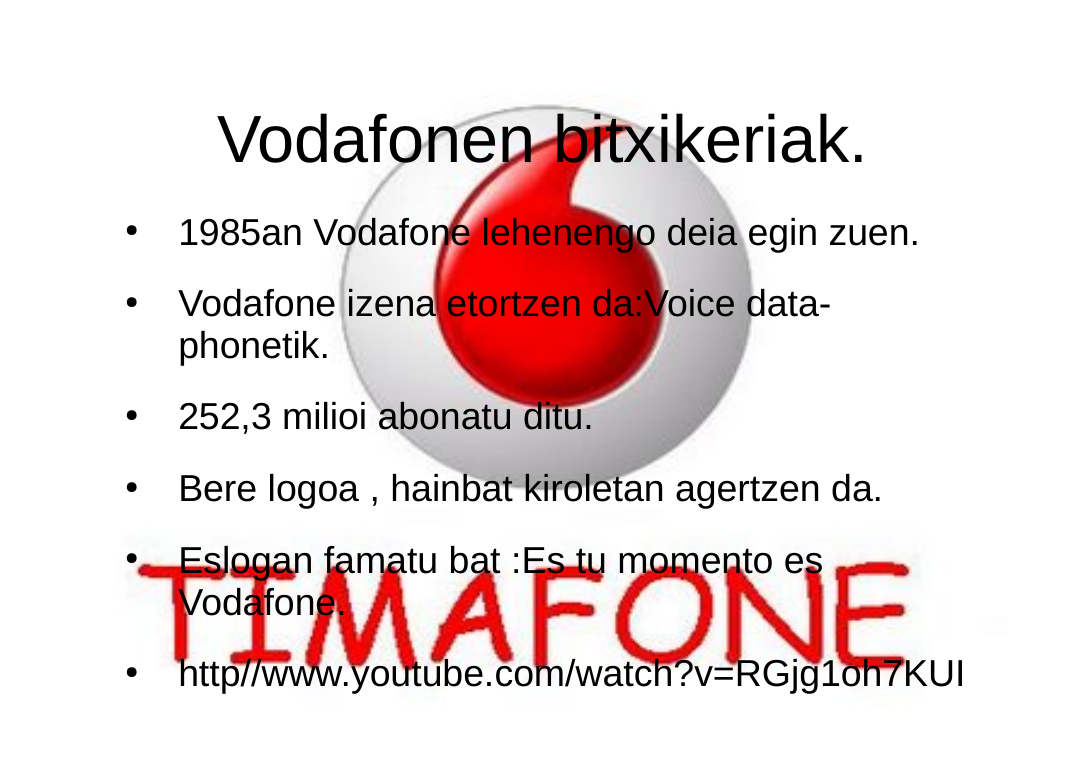

# Vodafonen bitxikeriak.
1985an Vodafone lehenengo deia egin zuen.
Vodafone izena etortzen da:Voice data-phonetik.
252,3 milioi abonatu ditu.
Bere logoa , hainbat kiroletan agertzen da.
Eslogan famatu bat :Es tu momento es Vodafone.
http//www.youtube.com/watch?v=RGjg1oh7KUI